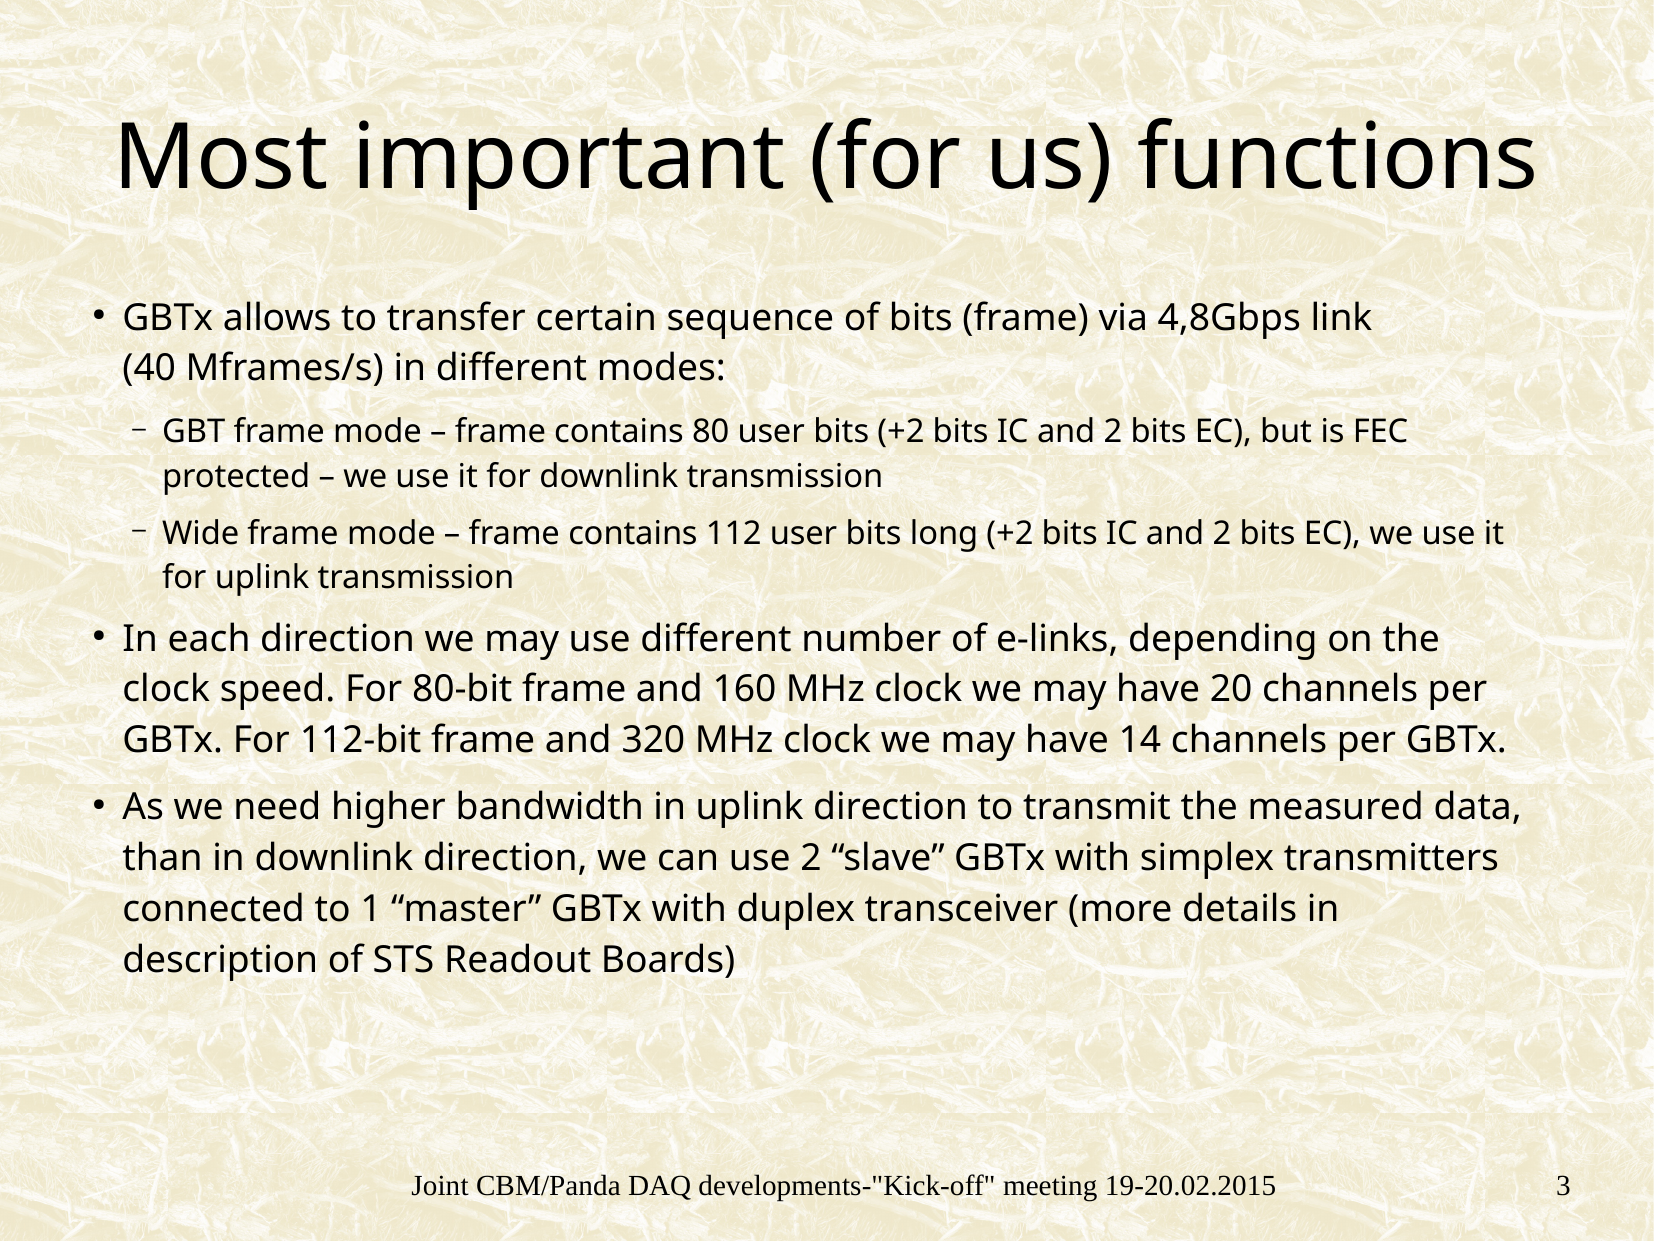

# Most important (for us) functions
GBTx allows to transfer certain sequence of bits (frame) via 4,8Gbps link (40 Mframes/s) in different modes:
GBT frame mode – frame contains 80 user bits (+2 bits IC and 2 bits EC), but is FEC protected – we use it for downlink transmission
Wide frame mode – frame contains 112 user bits long (+2 bits IC and 2 bits EC), we use it for uplink transmission
In each direction we may use different number of e-links, depending on the clock speed. For 80-bit frame and 160 MHz clock we may have 20 channels per GBTx. For 112-bit frame and 320 MHz clock we may have 14 channels per GBTx.
As we need higher bandwidth in uplink direction to transmit the measured data, than in downlink direction, we can use 2 “slave” GBTx with simplex transmitters connected to 1 “master” GBTx with duplex transceiver (more details in description of STS Readout Boards)
Joint CBM/Panda DAQ developments-"Kick-off" meeting 19-20.02.2015
3